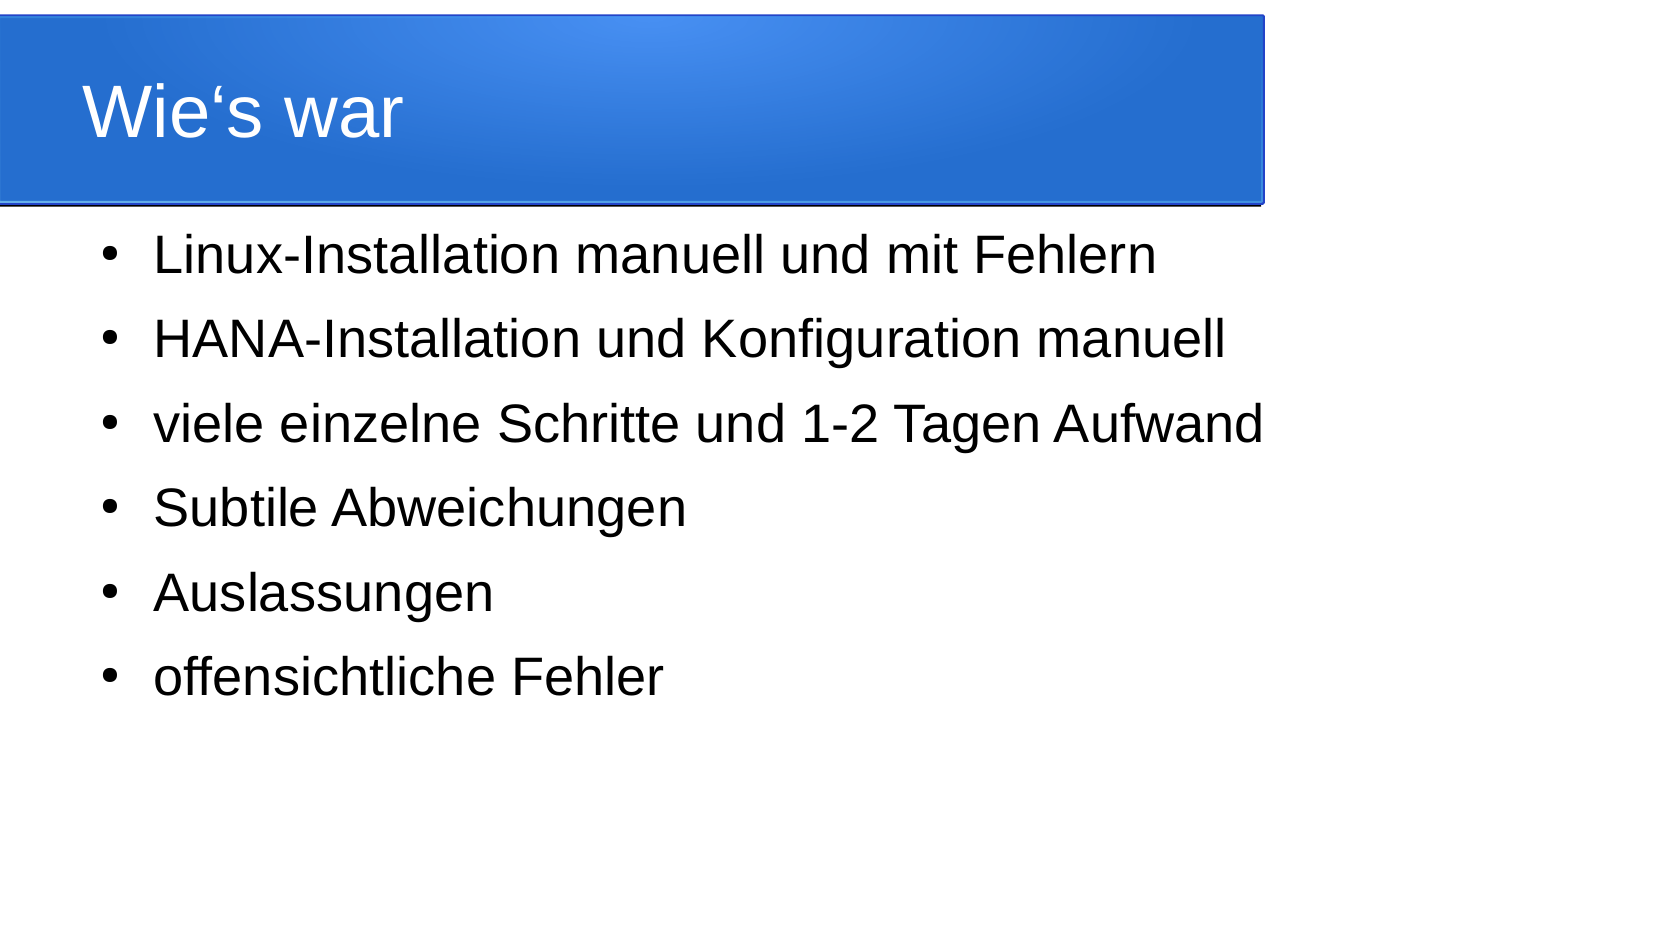

# Wie‘s war
Linux-Installation manuell und mit Fehlern
HANA-Installation und Konfiguration manuell
viele einzelne Schritte und 1-2 Tagen Aufwand
Subtile Abweichungen
Auslassungen
offensichtliche Fehler